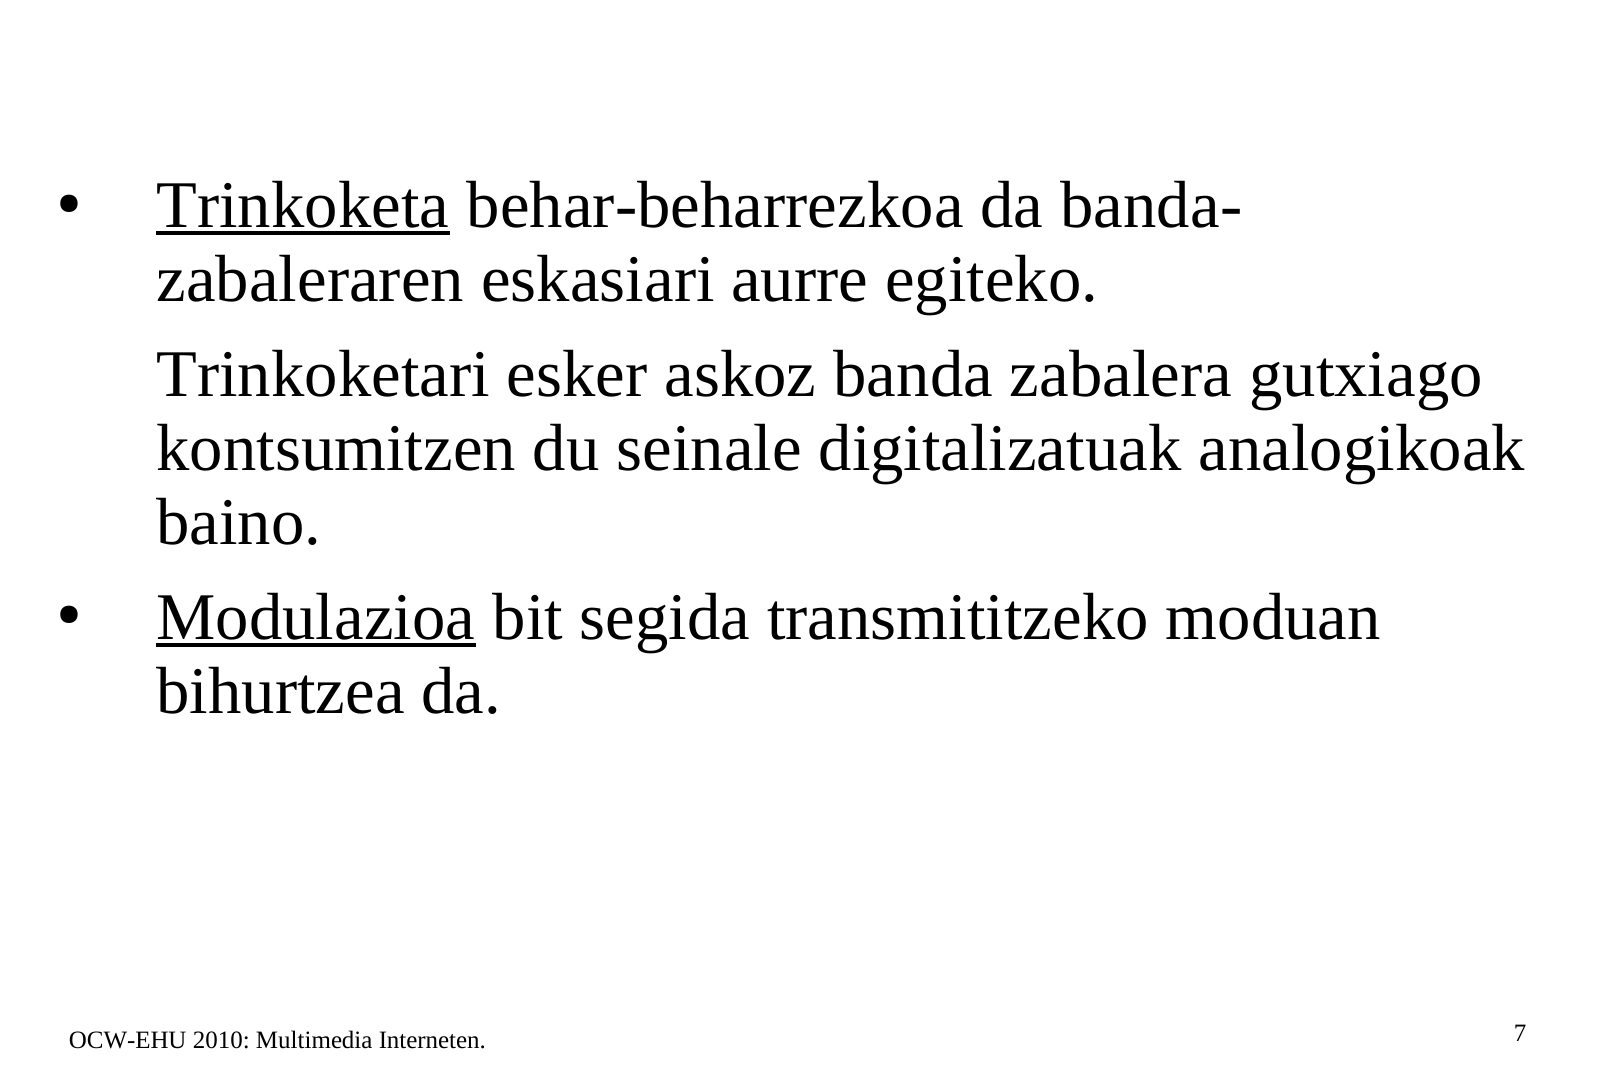

# Trinkoketa behar-beharrezkoa da banda-zabaleraren eskasiari aurre egiteko.
Trinkoketari esker askoz banda zabalera gutxiago kontsumitzen du seinale digitalizatuak analogikoak baino.
Modulazioa bit segida transmititzeko moduan bihurtzea da.
7